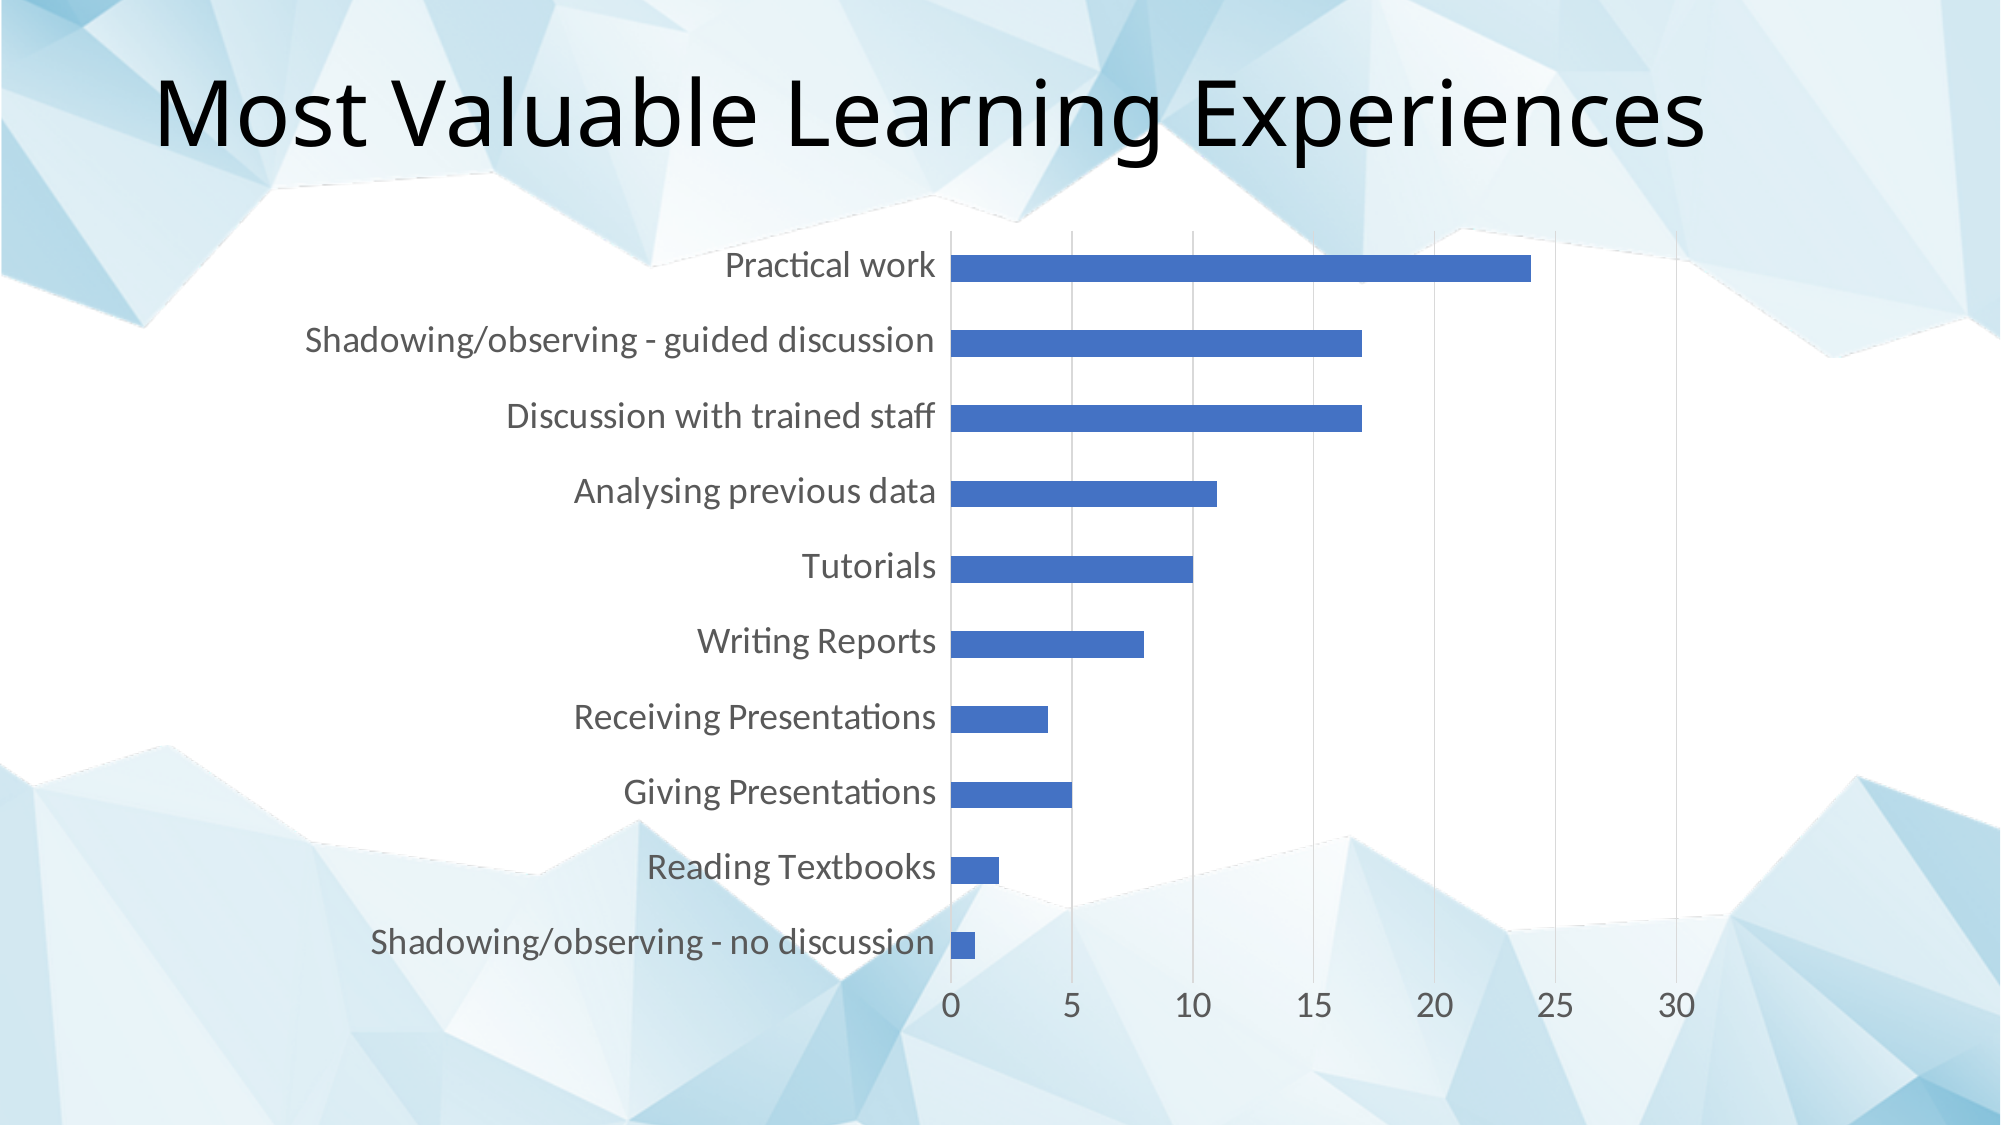

# Most Valuable Learning Experiences
### Chart
| Category | Total |
|---|---|
| Shadowing/observing - no discussion | 1.0 |
| Reading Textbooks | 2.0 |
| Giving Presentations | 5.0 |
| Receiving Presentations | 4.0 |
| Writing Reports | 8.0 |
| Tutorials | 10.0 |
| Analysing previous data | 11.0 |
| Discussion with trained staff | 17.0 |
| Shadowing/observing - guided discussion | 17.0 |
| Practical work | 24.0 |